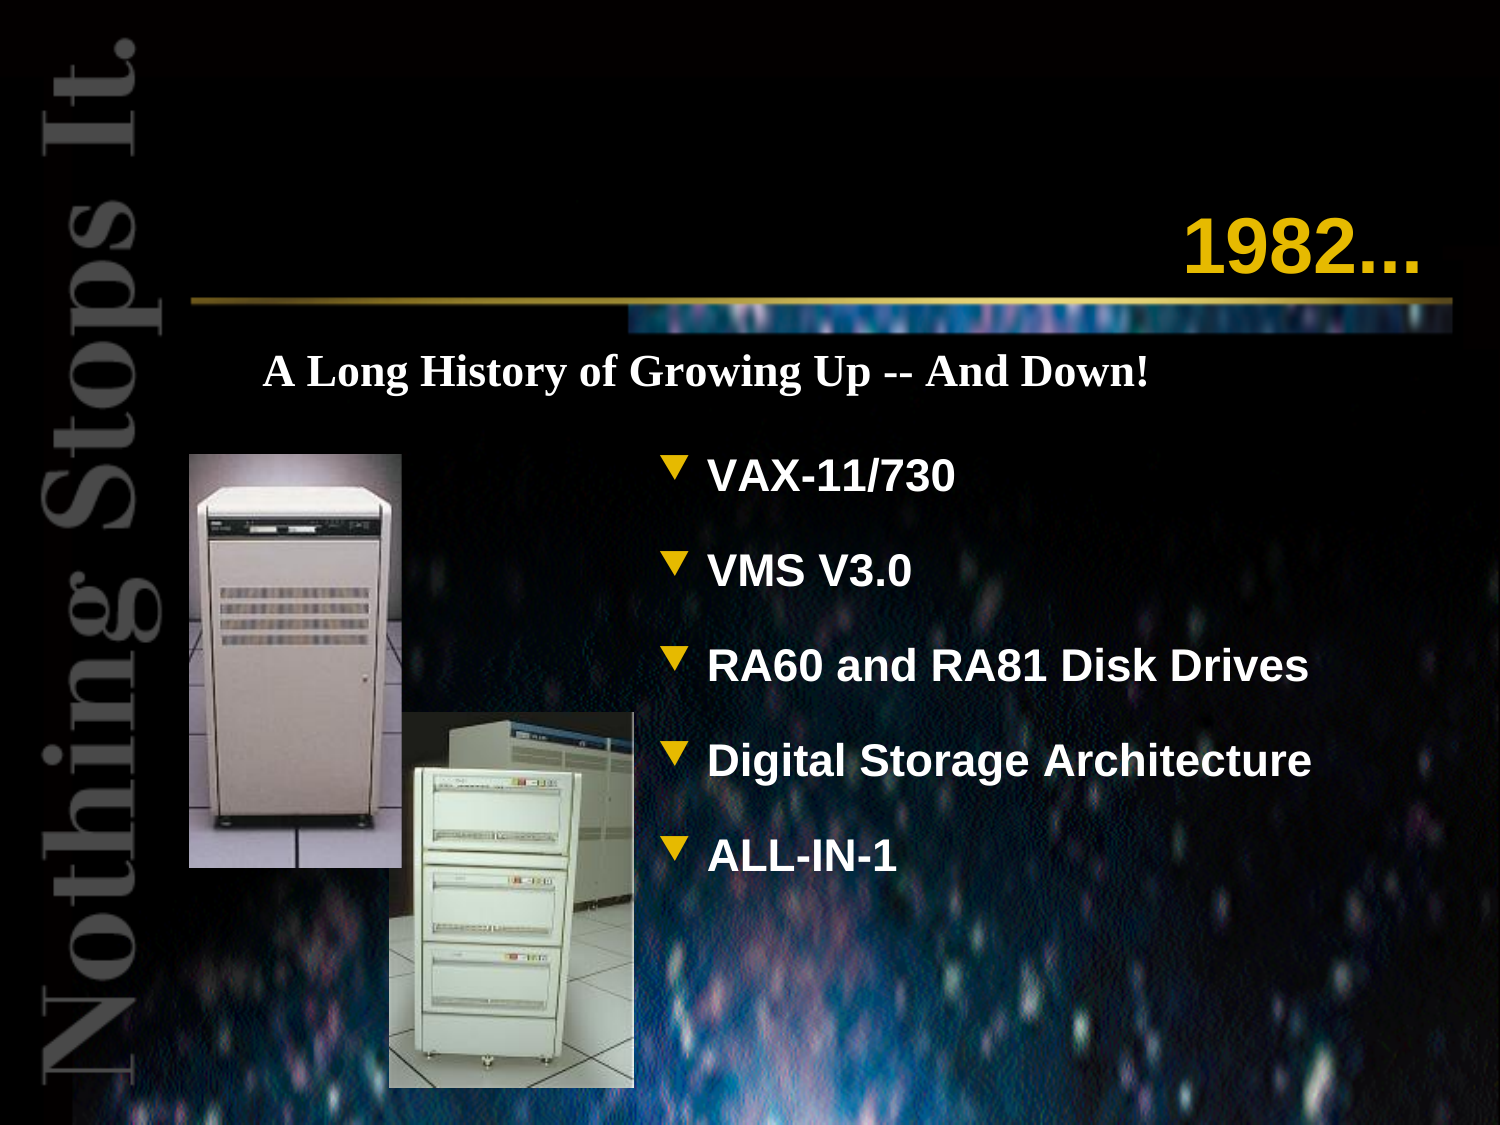

# 1977 1978 1979 1980 1981 1982...
A Long History of Growing Up -- And Down!
VAX-11/730
VMS V3.0
RA60 and RA81 Disk Drives
Digital Storage Architecture
ALL-IN-1